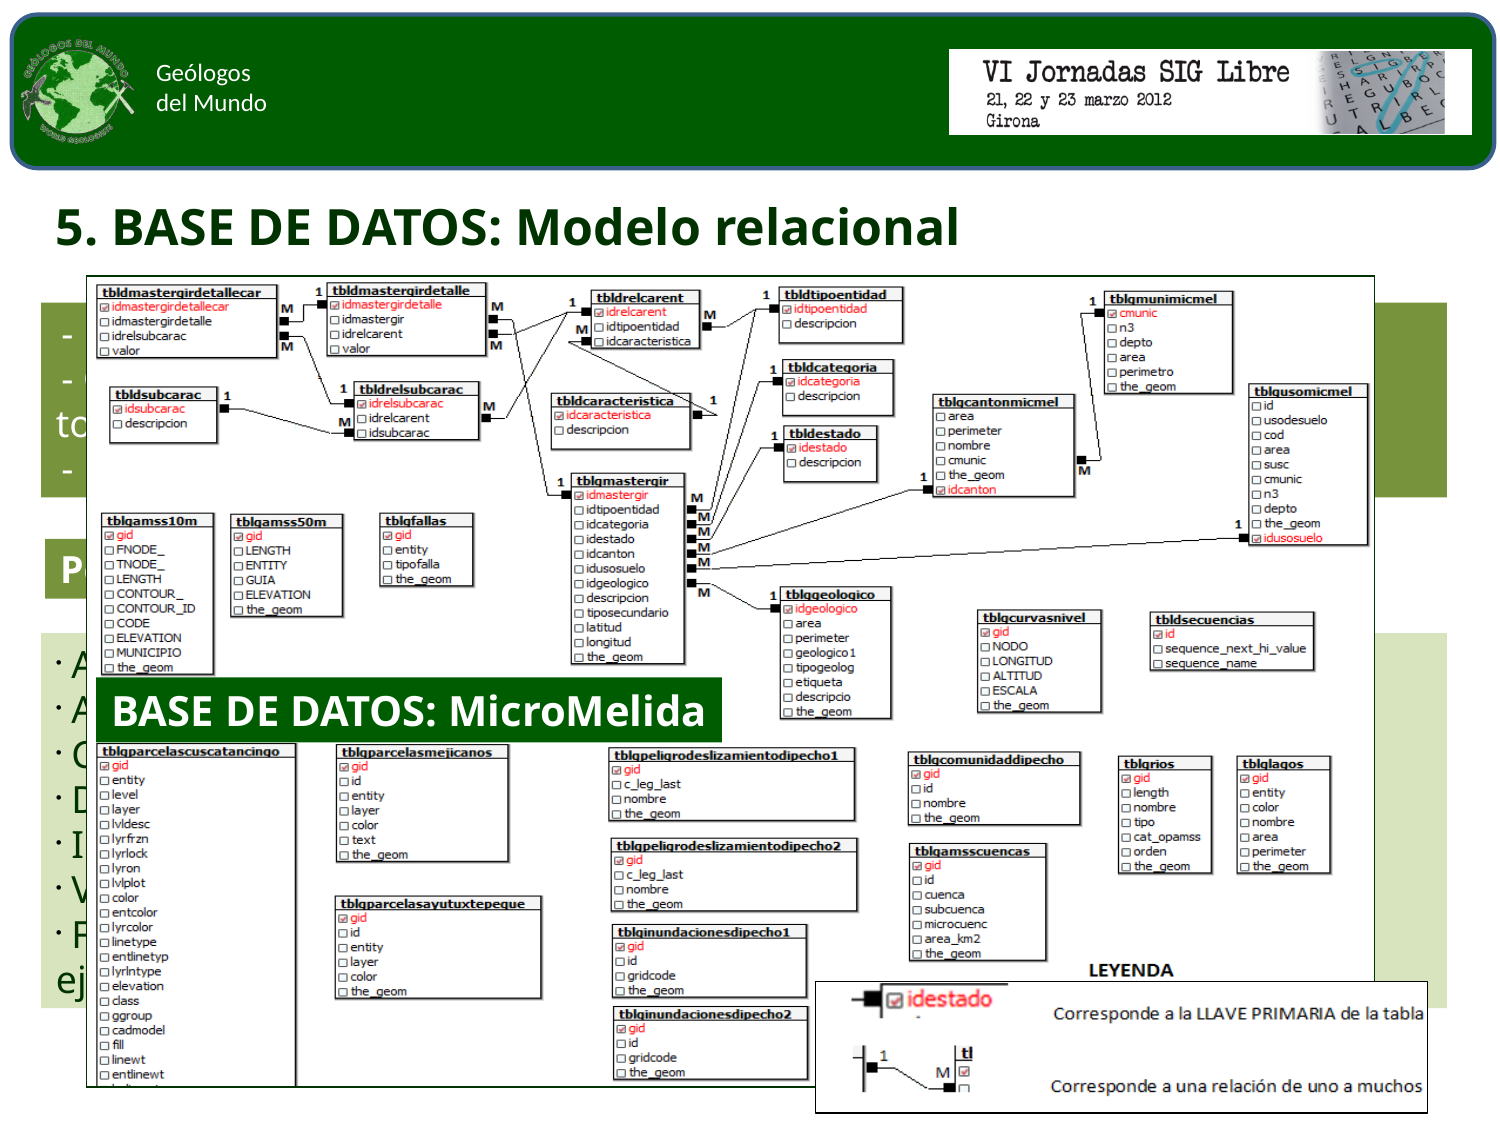

Geólogos
del Mundo
5. BASE DE DATOS: Modelo relacional
BASE DE DATOS: MicroMelida
- Provee herramientas que garantizan evitar la duplicidad de registros.
- Garantiza la integridad referencial. Así, al eliminar un registro se eliminan todos los registros relacionados dependientes.
- Favorece la normalización por ser más comprensible y aplicable.
PostgreSQL-PostGIS
 Alta concurrencia.
 Amplia variedad de tipos nativos.
 Claves ajenas.
 Disparadores.
 Integridad transaccional y relacional.
 Vistas (consulta SQL).
 Funciones - Pueden usarse bloque de código en diferentes lenguajes y ejecutarse en el servidor (PL/PgSQL, C, C++, Java…).